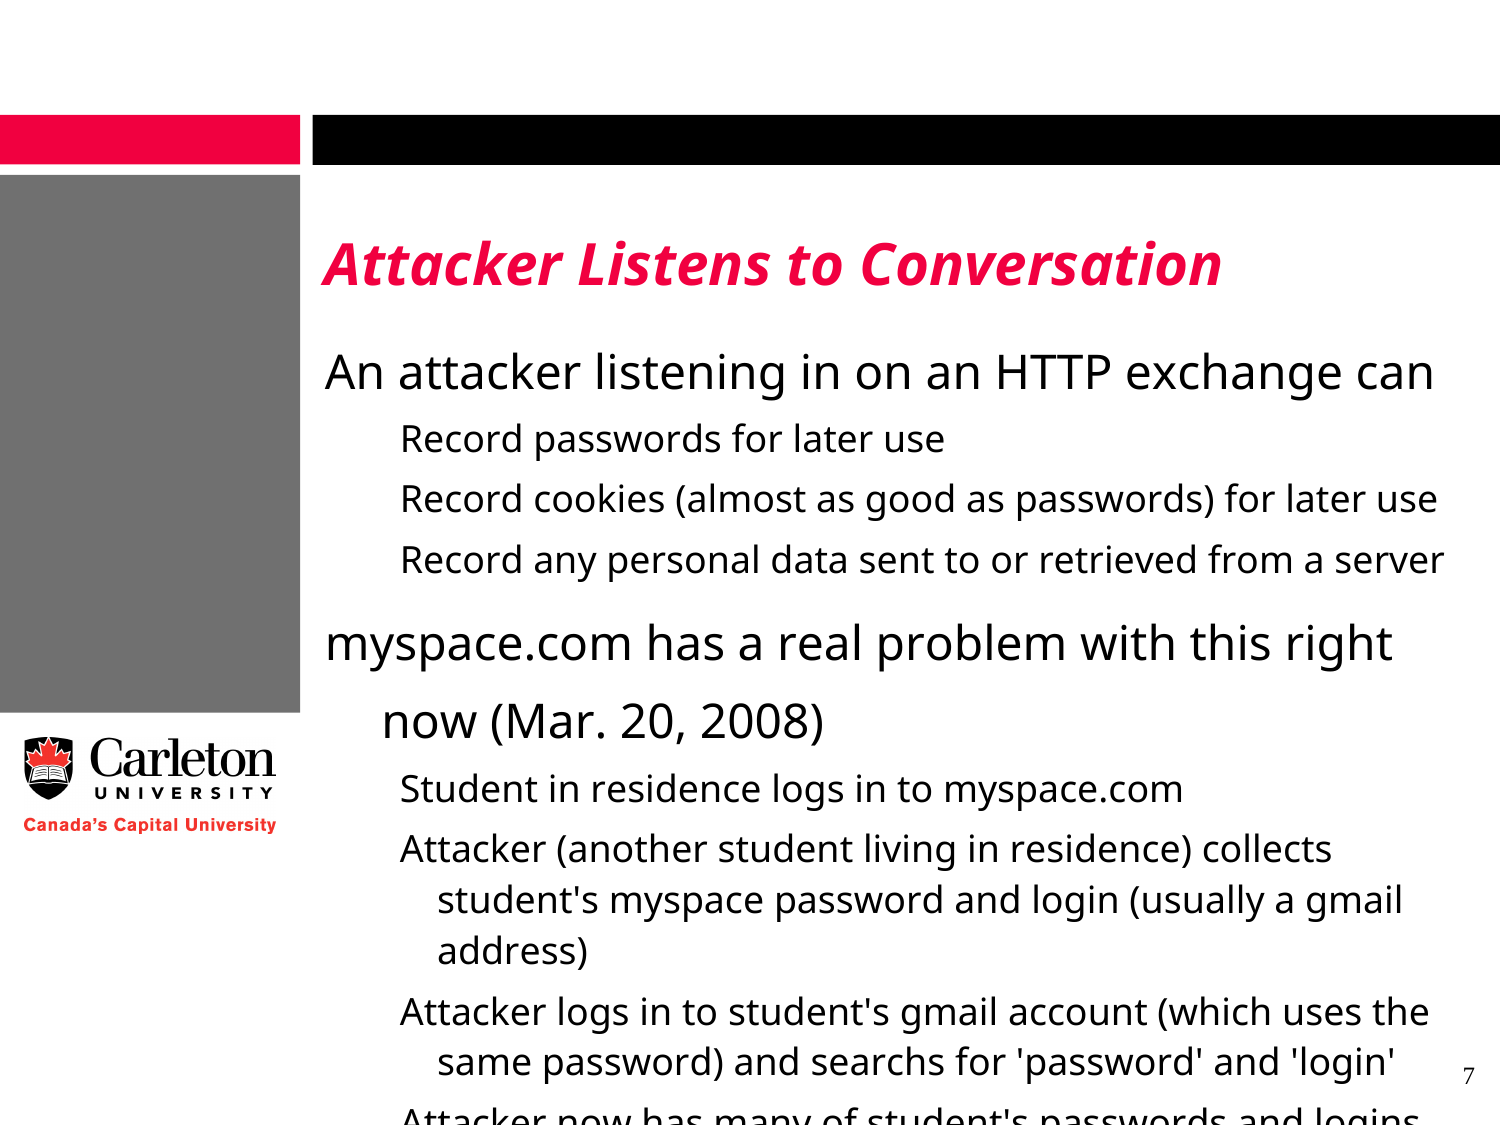

# Attacker Listens to Conversation
An attacker listening in on an HTTP exchange can
Record passwords for later use
Record cookies (almost as good as passwords) for later use
Record any personal data sent to or retrieved from a server
myspace.com has a real problem with this right now (Mar. 20, 2008)
Student in residence logs in to myspace.com
Attacker (another student living in residence) collects student's myspace password and login (usually a gmail address)
Attacker logs in to student's gmail account (which uses the same password) and searchs for 'password' and 'login'
Attacker now has many of student's passwords and logins for online services (banking, shopping, credit cards, Paypal, ...)
7